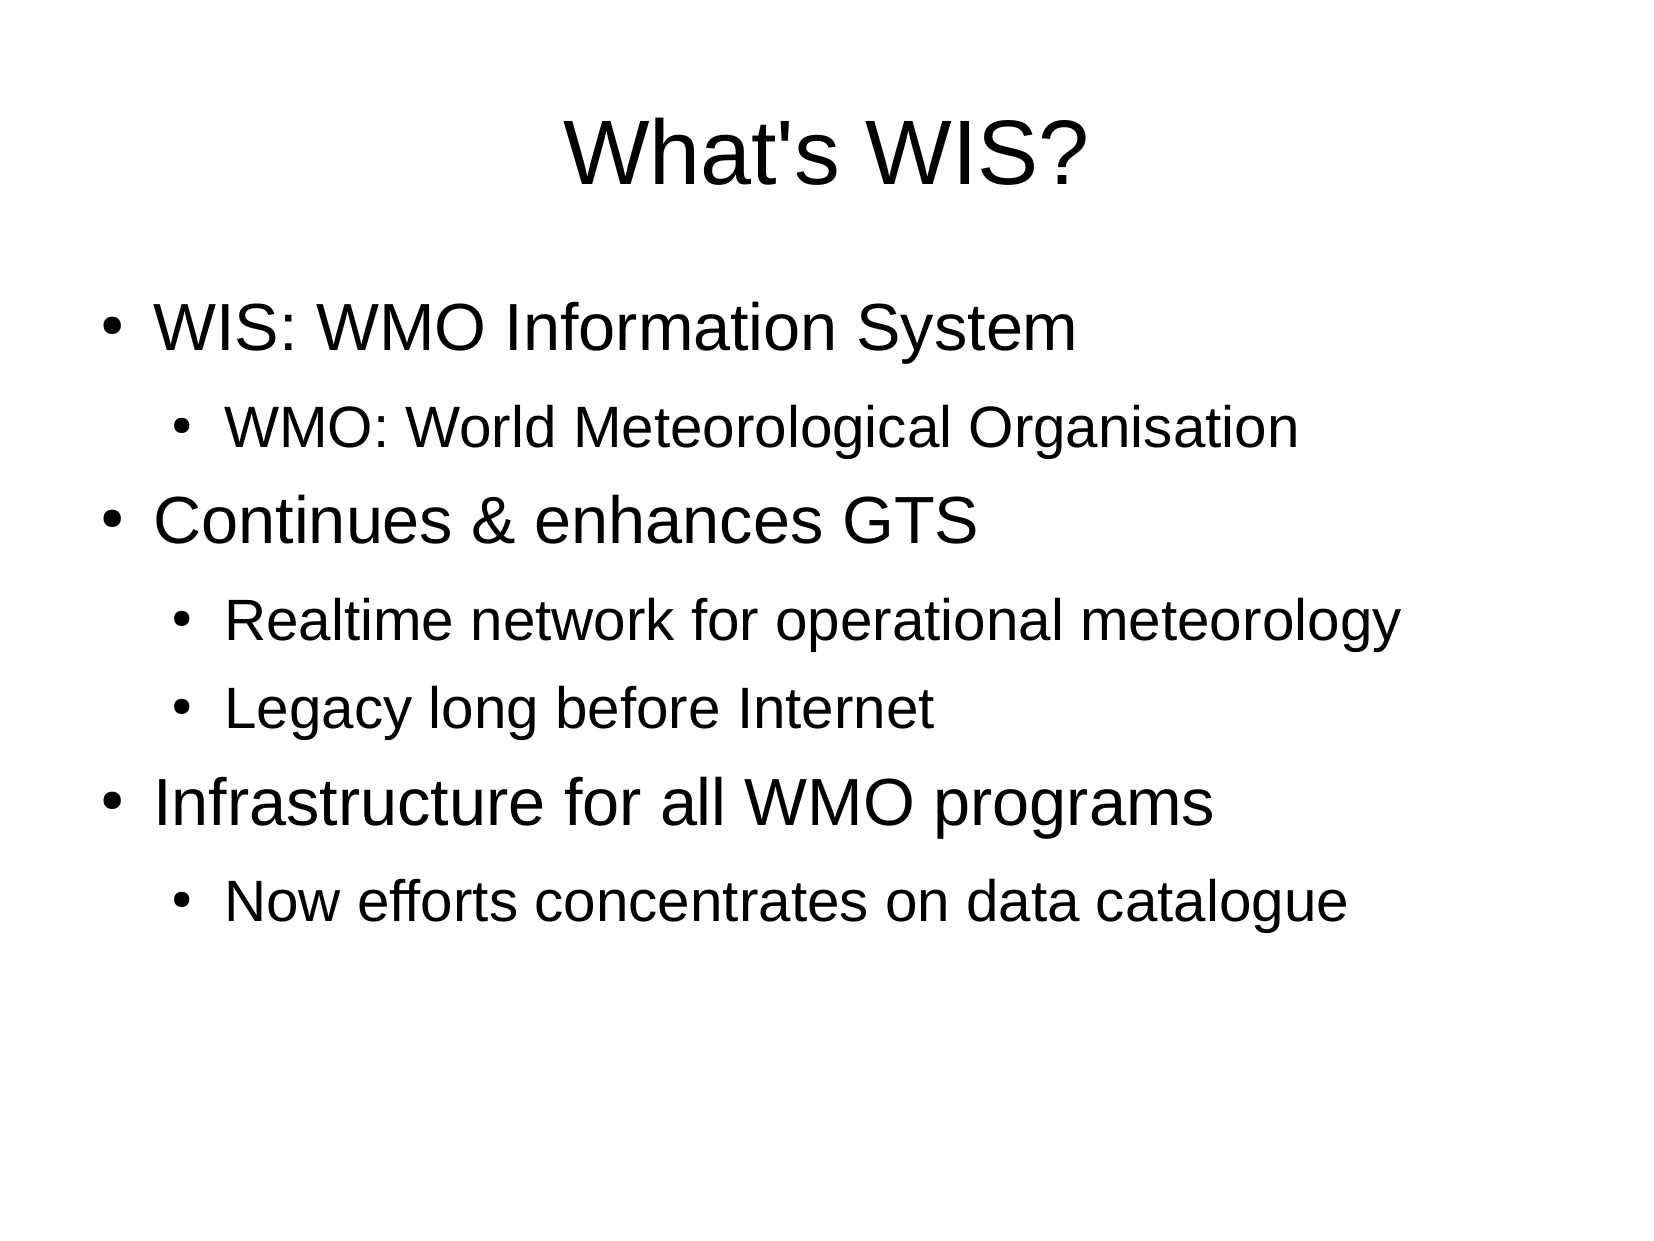

# What's WIS?
WIS: WMO Information System
WMO: World Meteorological Organisation
Continues & enhances GTS
Realtime network for operational meteorology
Legacy long before Internet
Infrastructure for all WMO programs
Now efforts concentrates on data catalogue